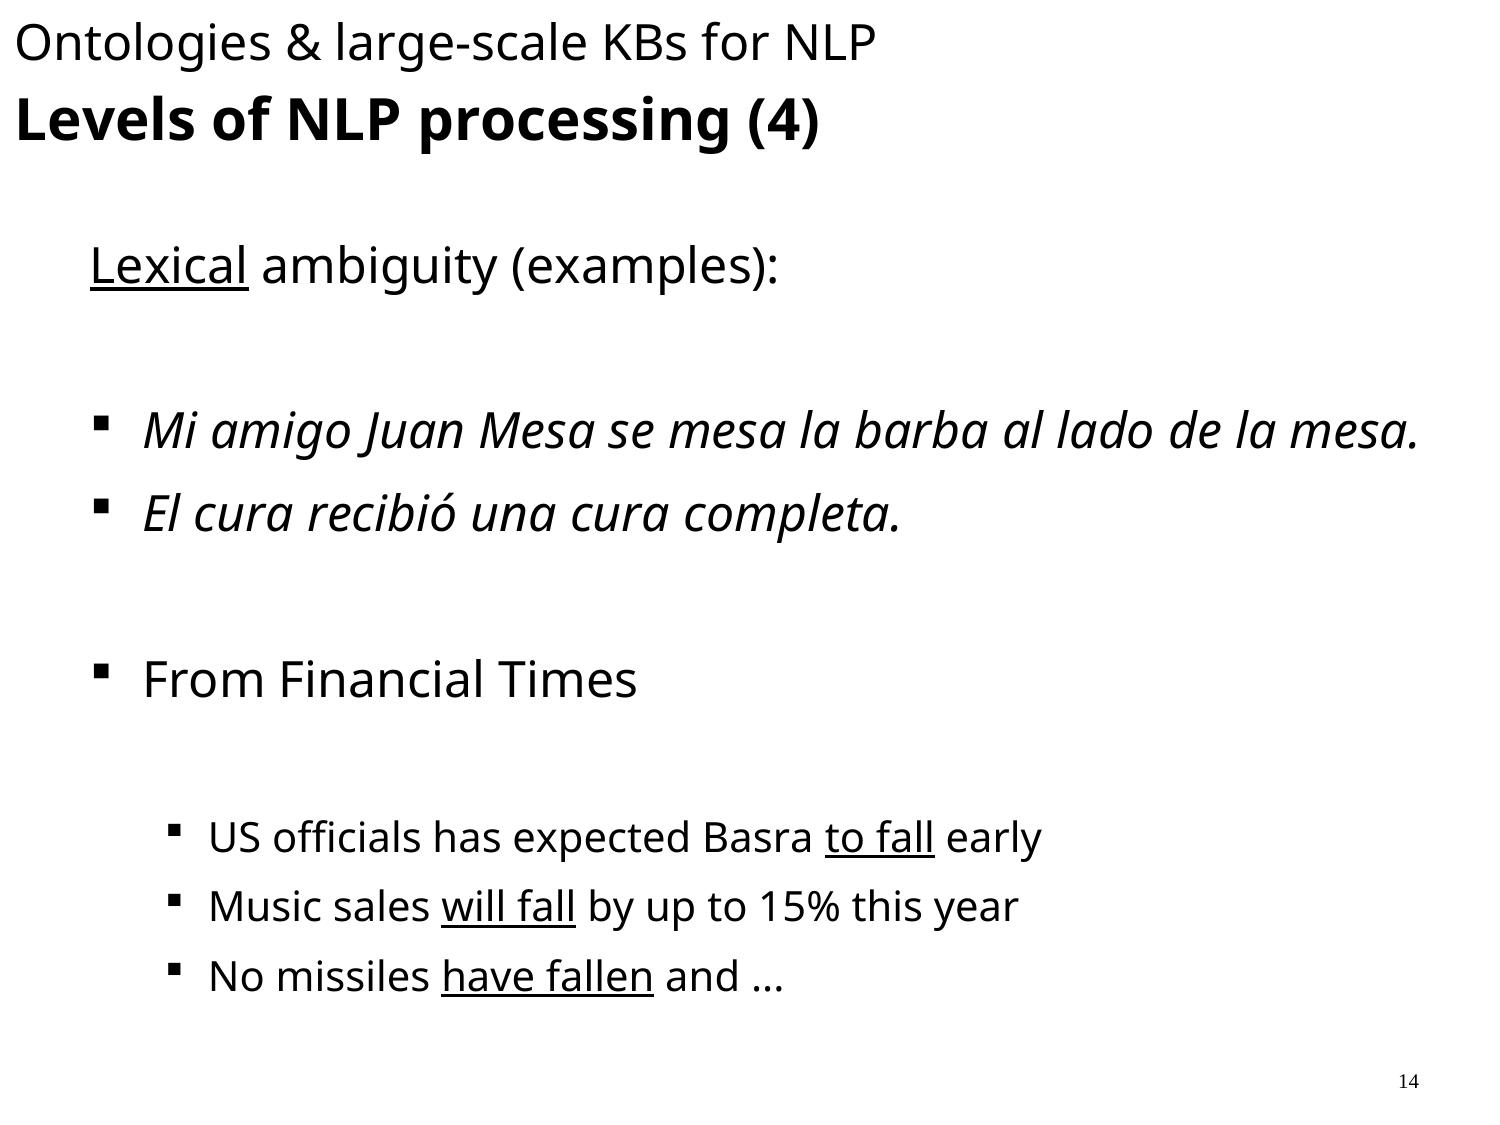

Ontologies & large-scale KBs for NLP
Levels of NLP processing (4)
# Lexical ambiguity (examples):
Mi amigo Juan Mesa se mesa la barba al lado de la mesa.
El cura recibió una cura completa.
From Financial Times
US officials has expected Basra to fall early
Music sales will fall by up to 15% this year
No missiles have fallen and ...
14